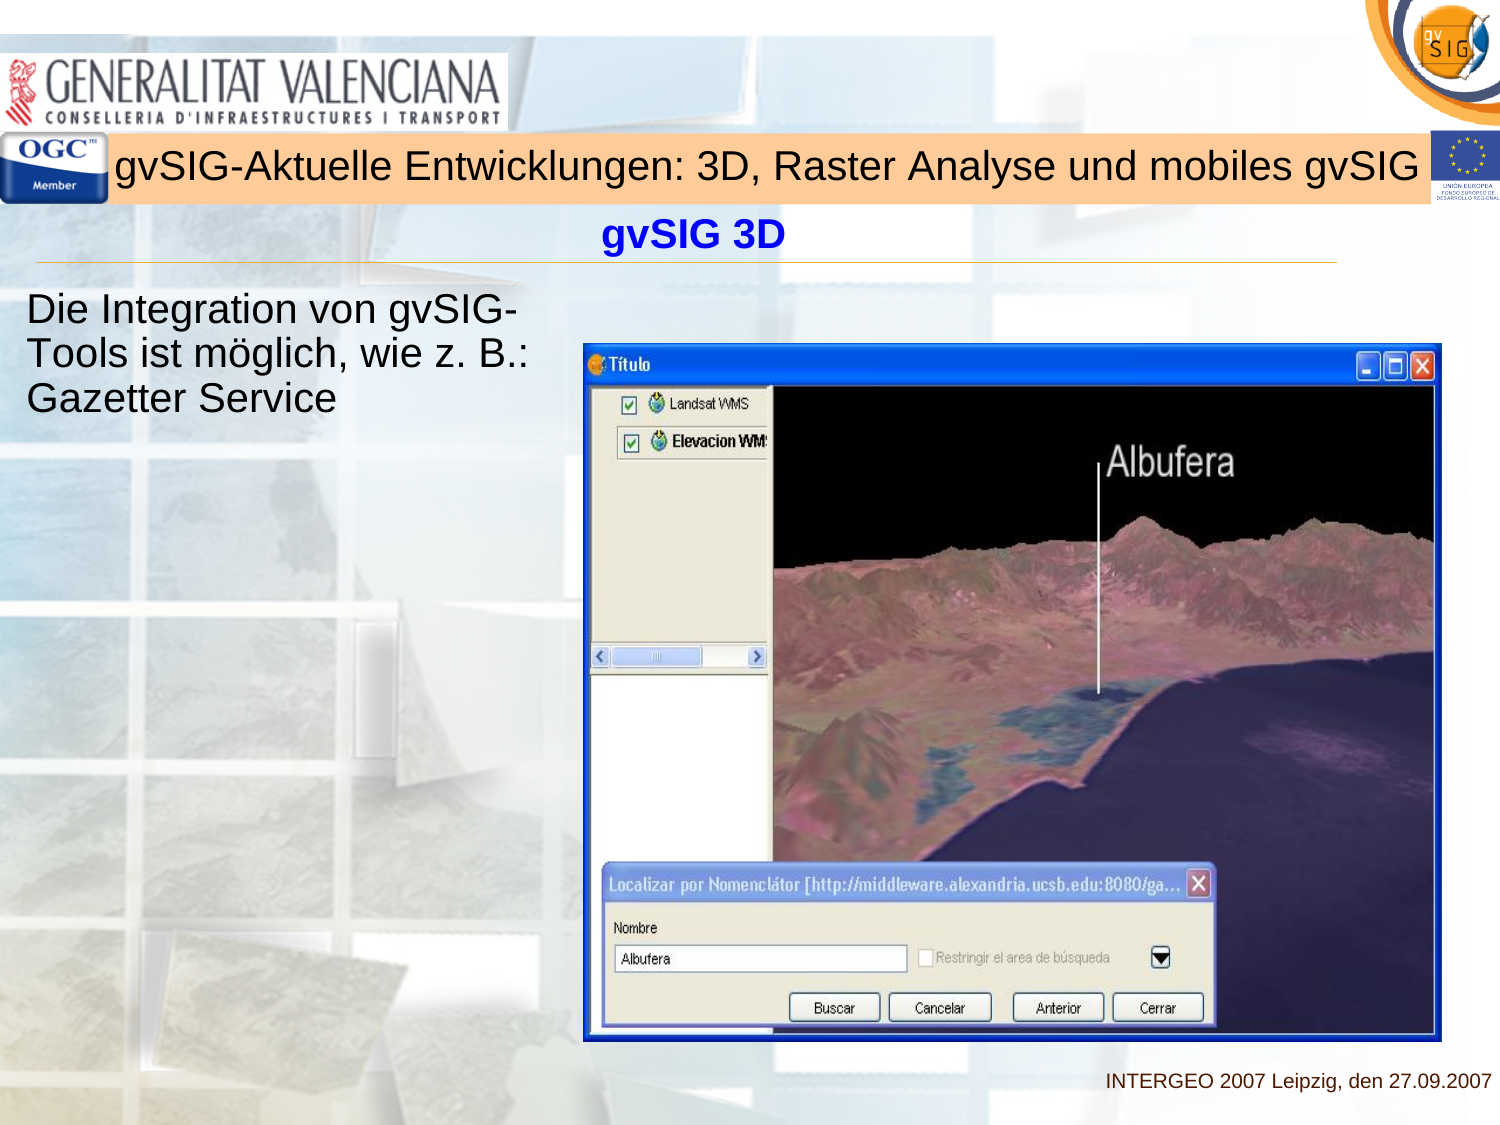

gvSIG-Aktuelle Entwicklungen: 3D, Raster Analyse und mobiles gvSIG
gvSIG 3D
Die Integration von gvSIG-
Tools ist möglich, wie z. B.:
Gazetter Service
INTERGEO 2007 Leipzig, den 27.09.2007